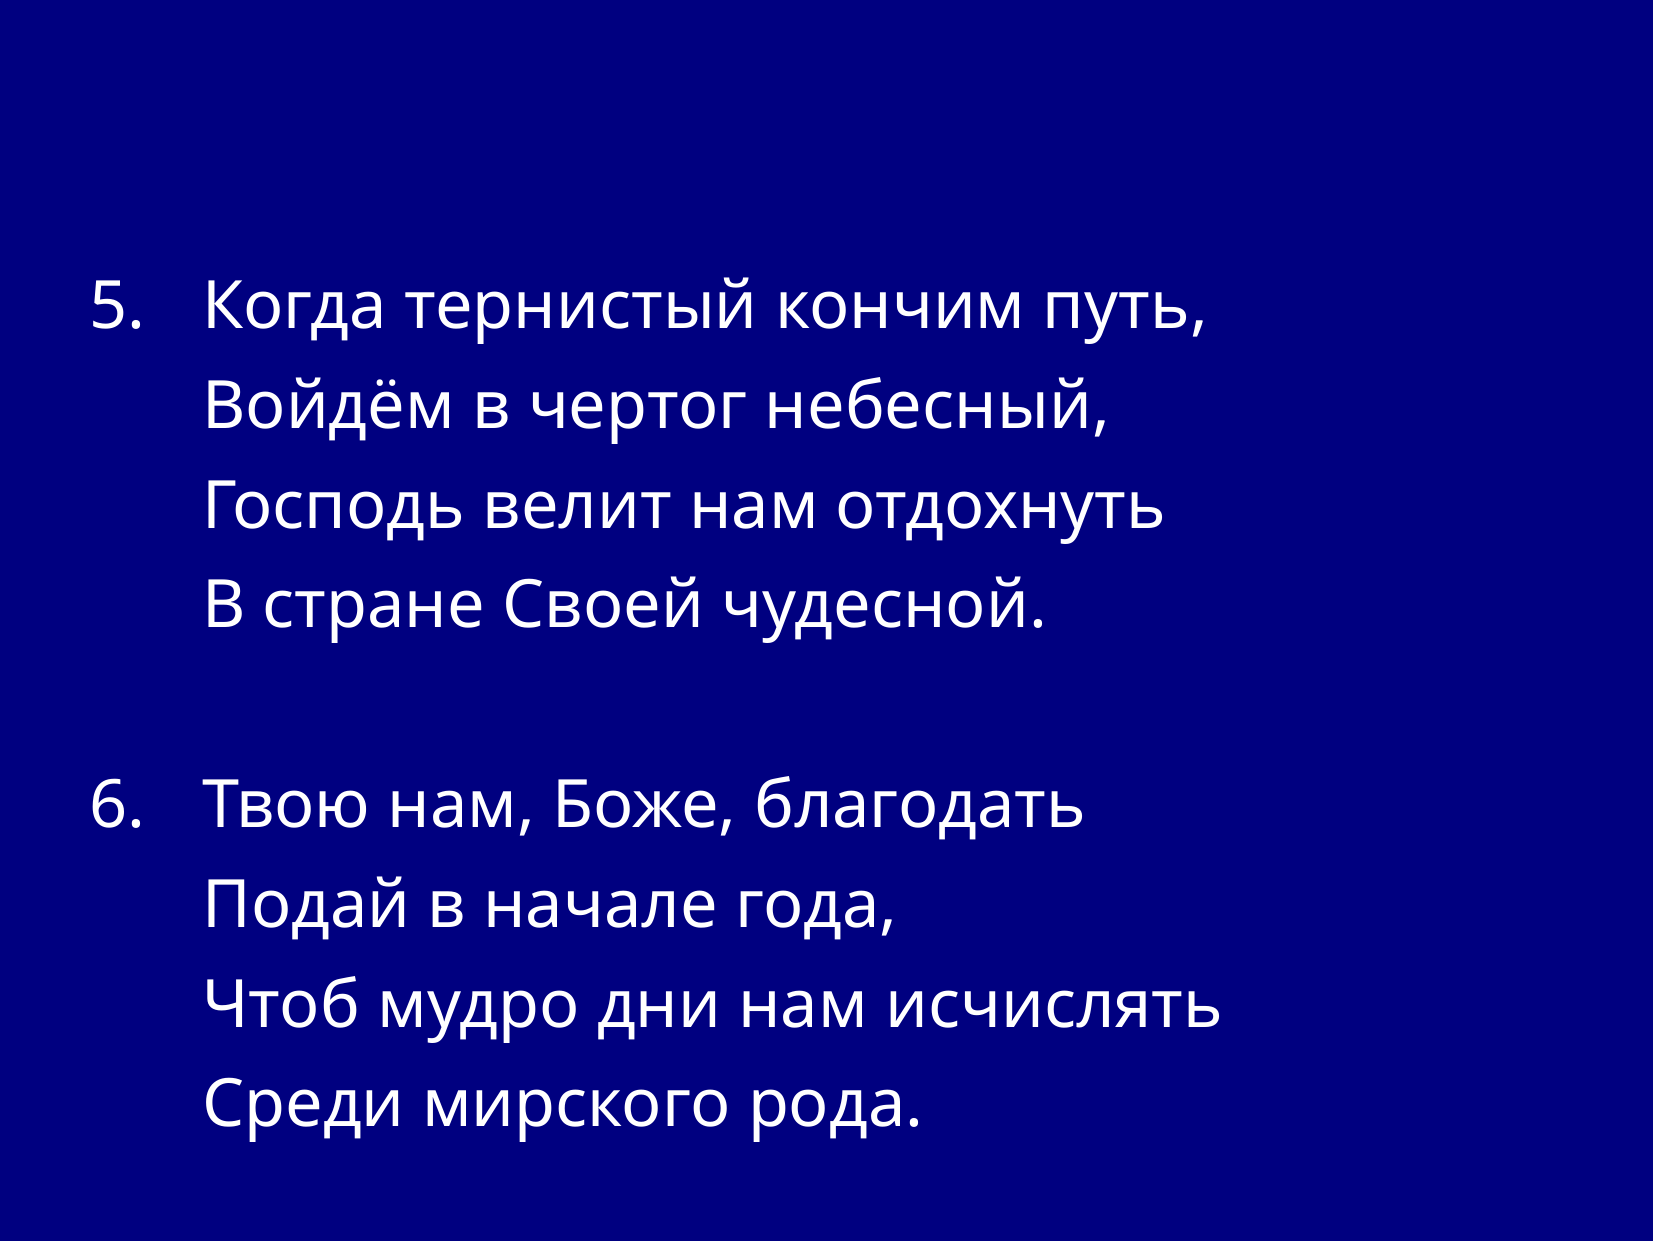

5.	Когда тернистый кончим путь,
	Войдём в чертог небесный,
	Господь велит нам отдохнуть
	В стране Своей чудесной.
6.	Твою нам, Боже, благодать
	Подай в начале года,
	Чтоб мудро дни нам исчислять
	Среди мирского рода.